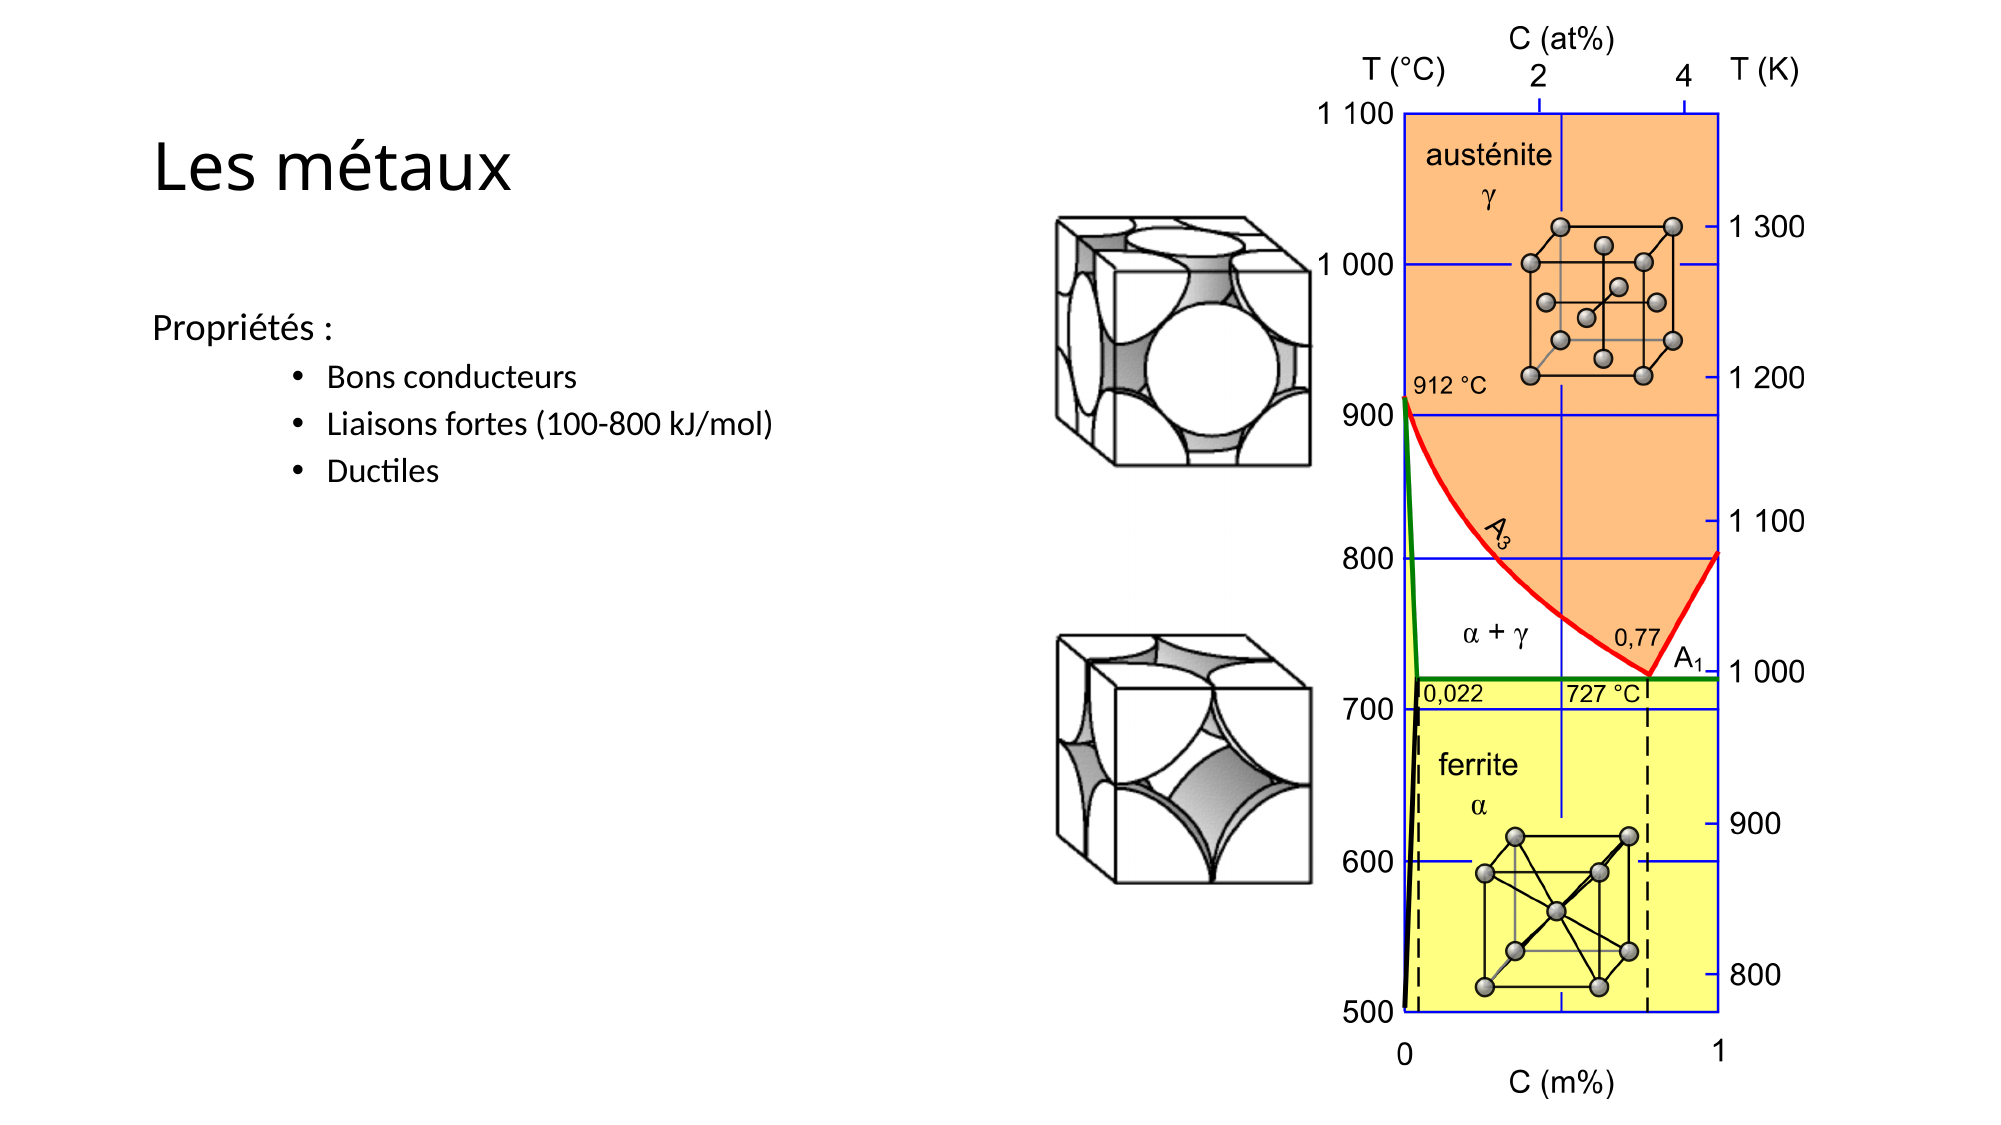

# Les métaux
Propriétés :
Bons conducteurs
Liaisons fortes (100-800 kJ/mol)
Ductiles